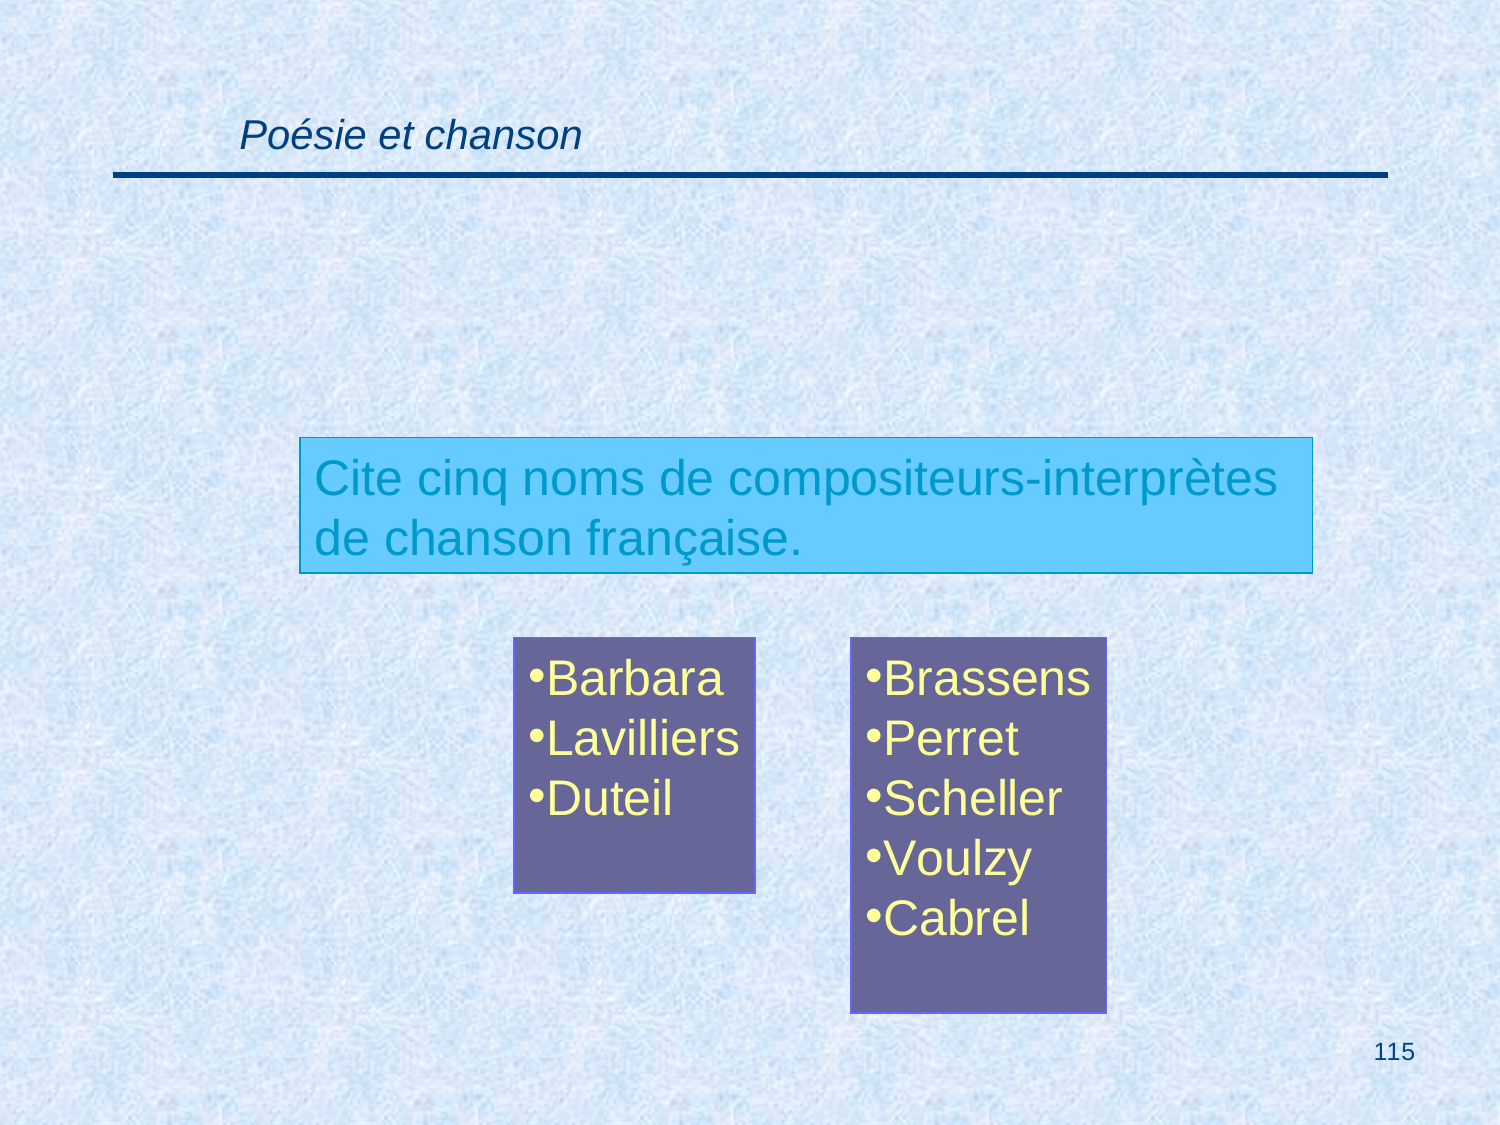

Poésie et chanson
Cite cinq noms de compositeurs-interprètes de chanson française.
Barbara
Lavilliers
Duteil
Brassens
Perret
Scheller
Voulzy
Cabrel
115